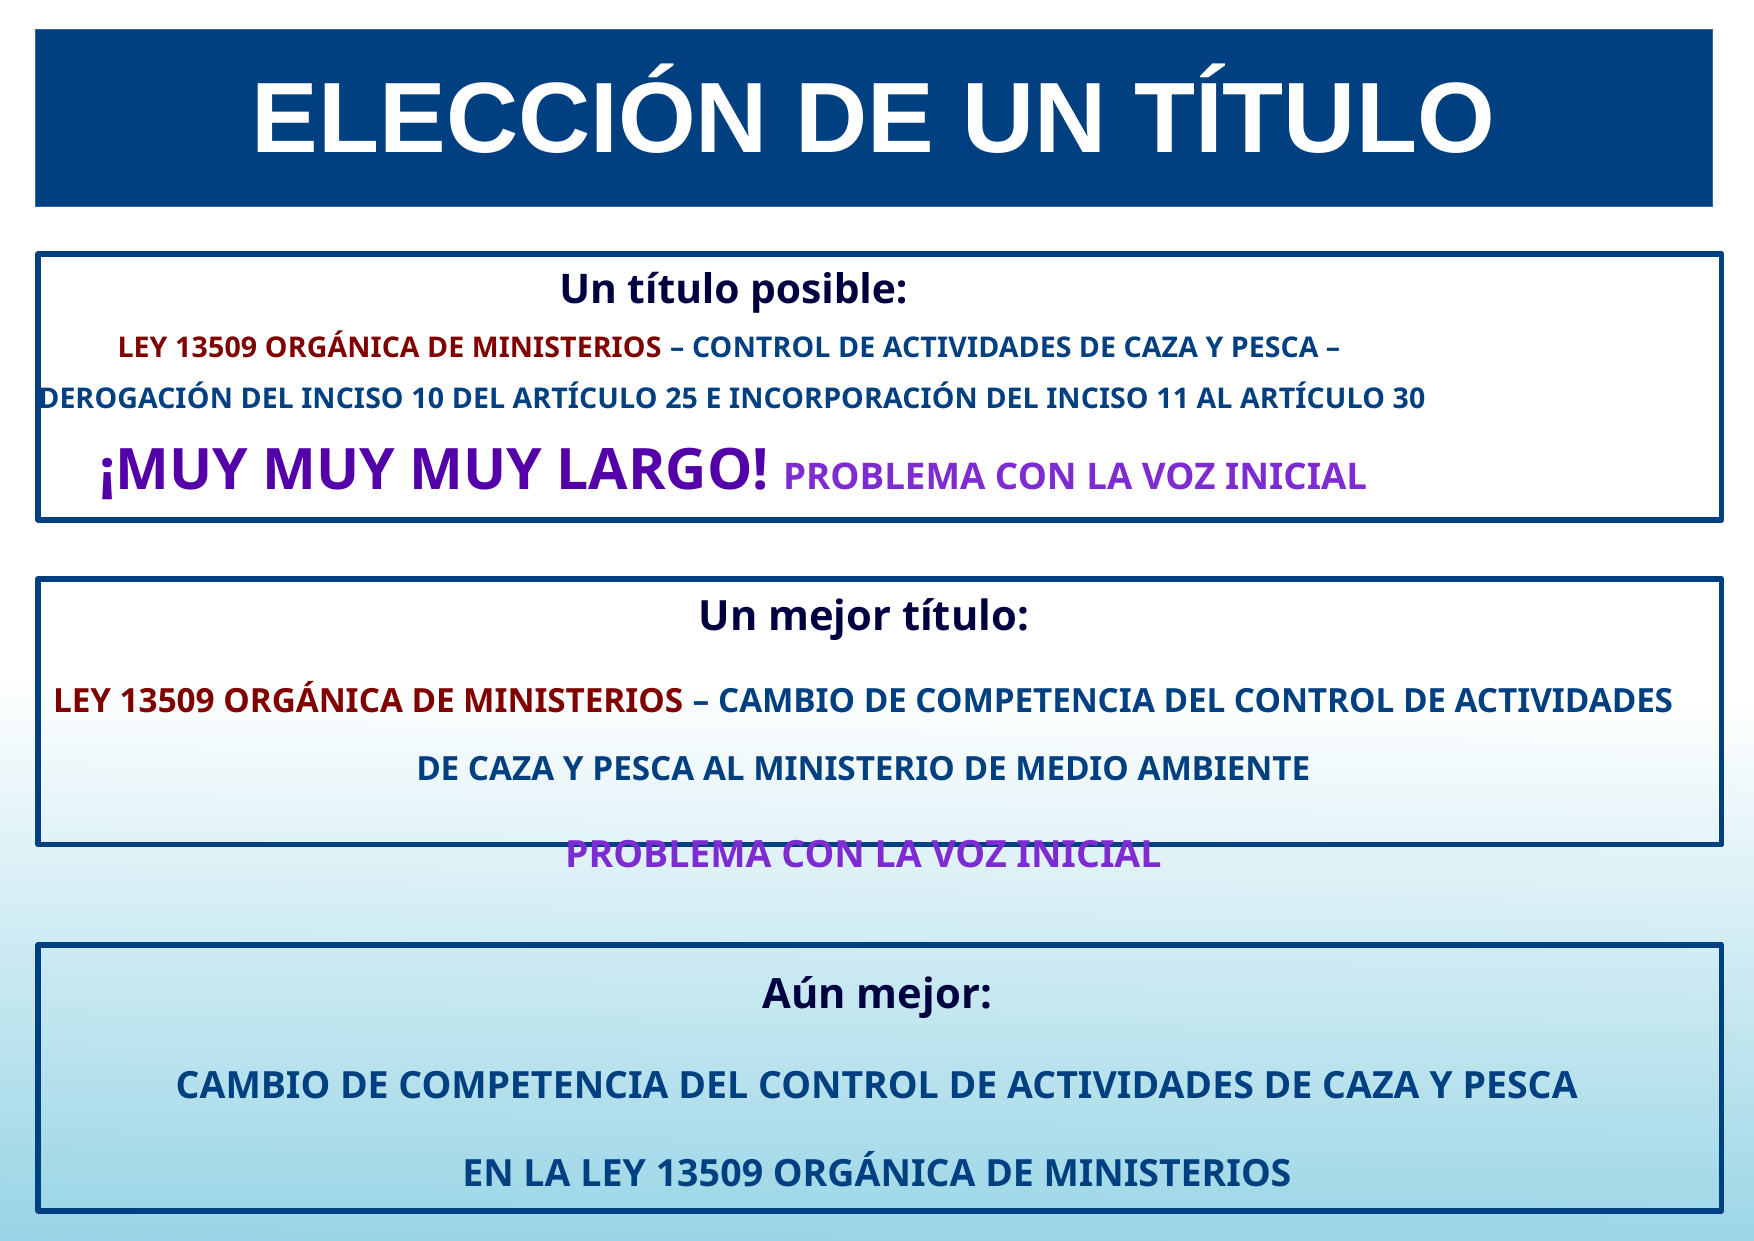

ELECCIÓN DE UN TÍTULO
Un título posible:
LEY 13509 ORGÁNICA DE MINISTERIOS – CONTROL DE ACTIVIDADES DE CAZA Y PESCA –
DEROGACIÓN DEL INCISO 10 DEL ARTÍCULO 25 E INCORPORACIÓN DEL INCISO 11 AL ARTÍCULO 30
¡MUY MUY MUY LARGO! PROBLEMA CON LA VOZ INICIAL
Un mejor título:
LEY 13509 ORGÁNICA DE MINISTERIOS – CAMBIO DE COMPETENCIA DEL CONTROL DE ACTIVIDADES DE CAZA Y PESCA AL MINISTERIO DE MEDIO AMBIENTE
PROBLEMA CON LA VOZ INICIAL
Aún mejor:
CAMBIO DE COMPETENCIA DEL CONTROL DE ACTIVIDADES DE CAZA Y PESCA
EN LA LEY 13509 ORGÁNICA DE MINISTERIOS